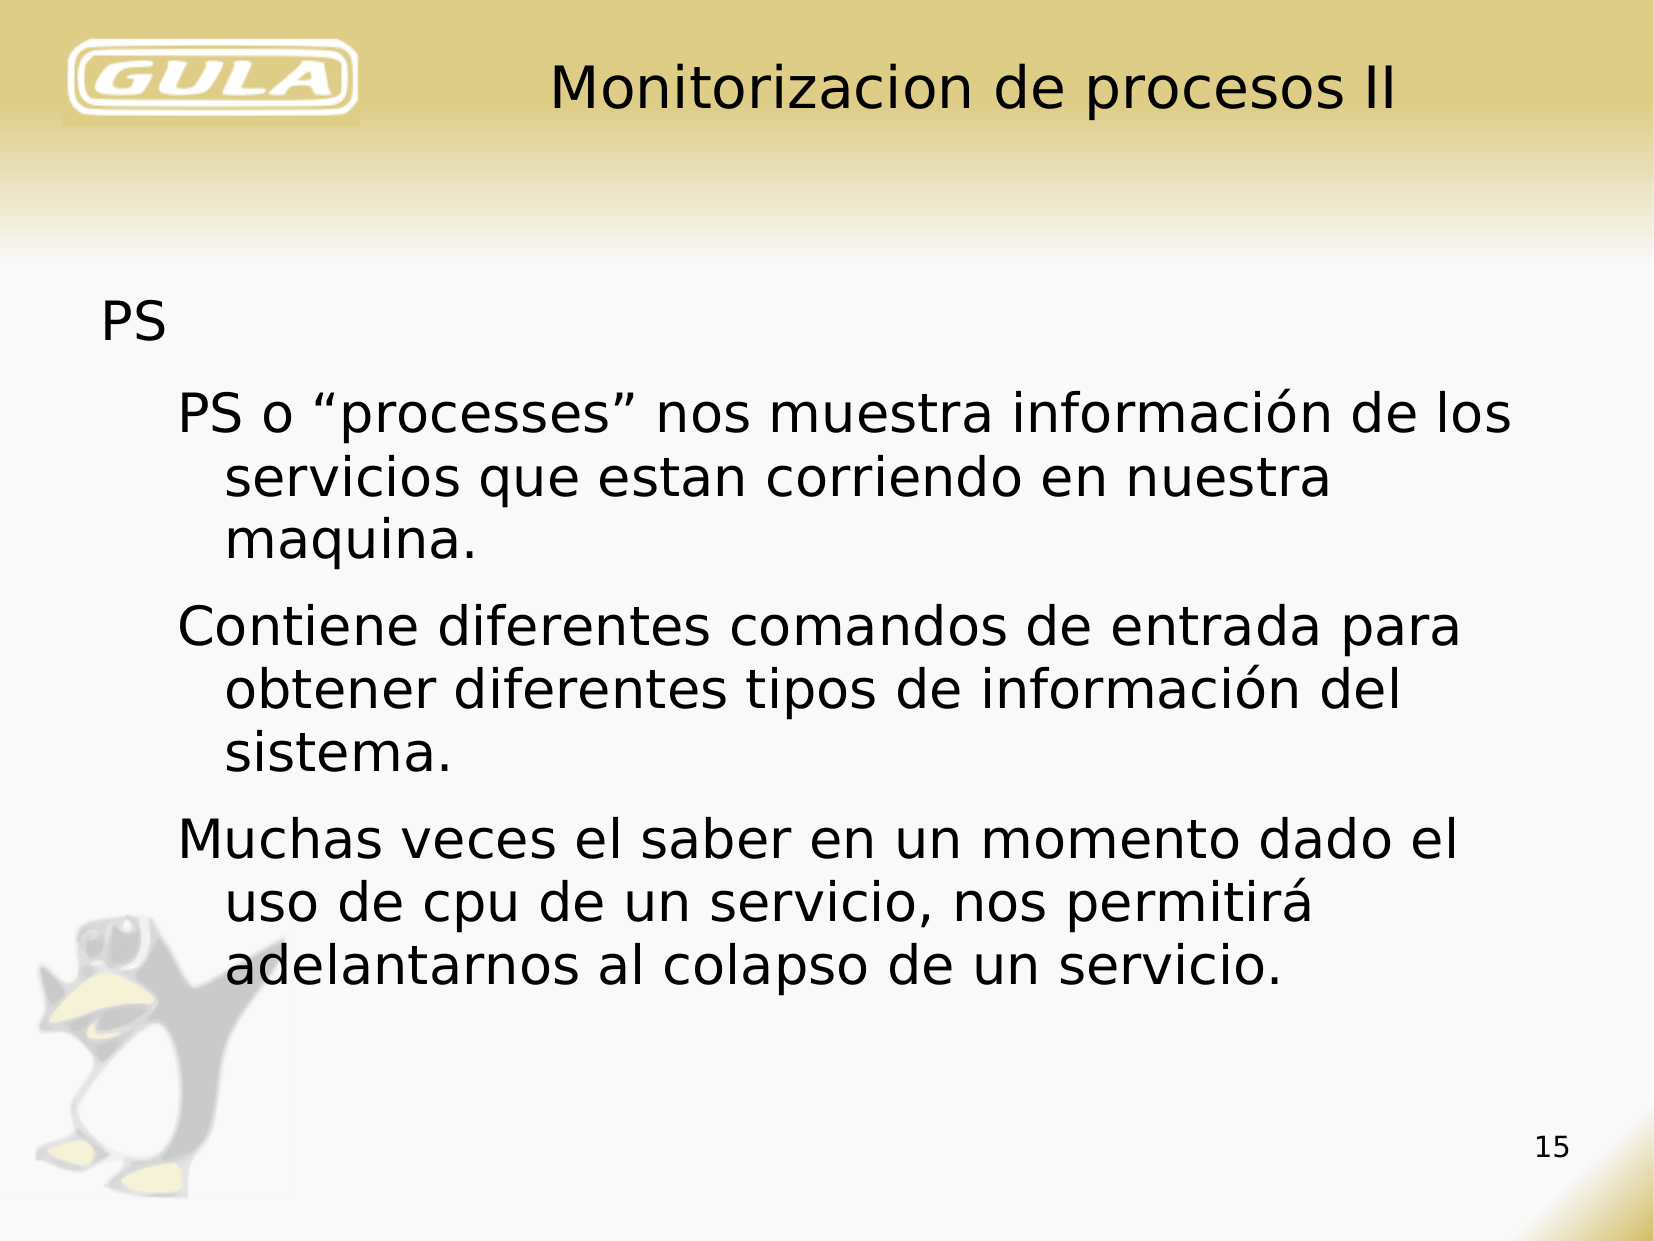

Monitorizacion de procesos II
# PS
PS o “processes” nos muestra información de los servicios que estan corriendo en nuestra maquina.
Contiene diferentes comandos de entrada para obtener diferentes tipos de información del sistema.
Muchas veces el saber en un momento dado el uso de cpu de un servicio, nos permitirá adelantarnos al colapso de un servicio.
15